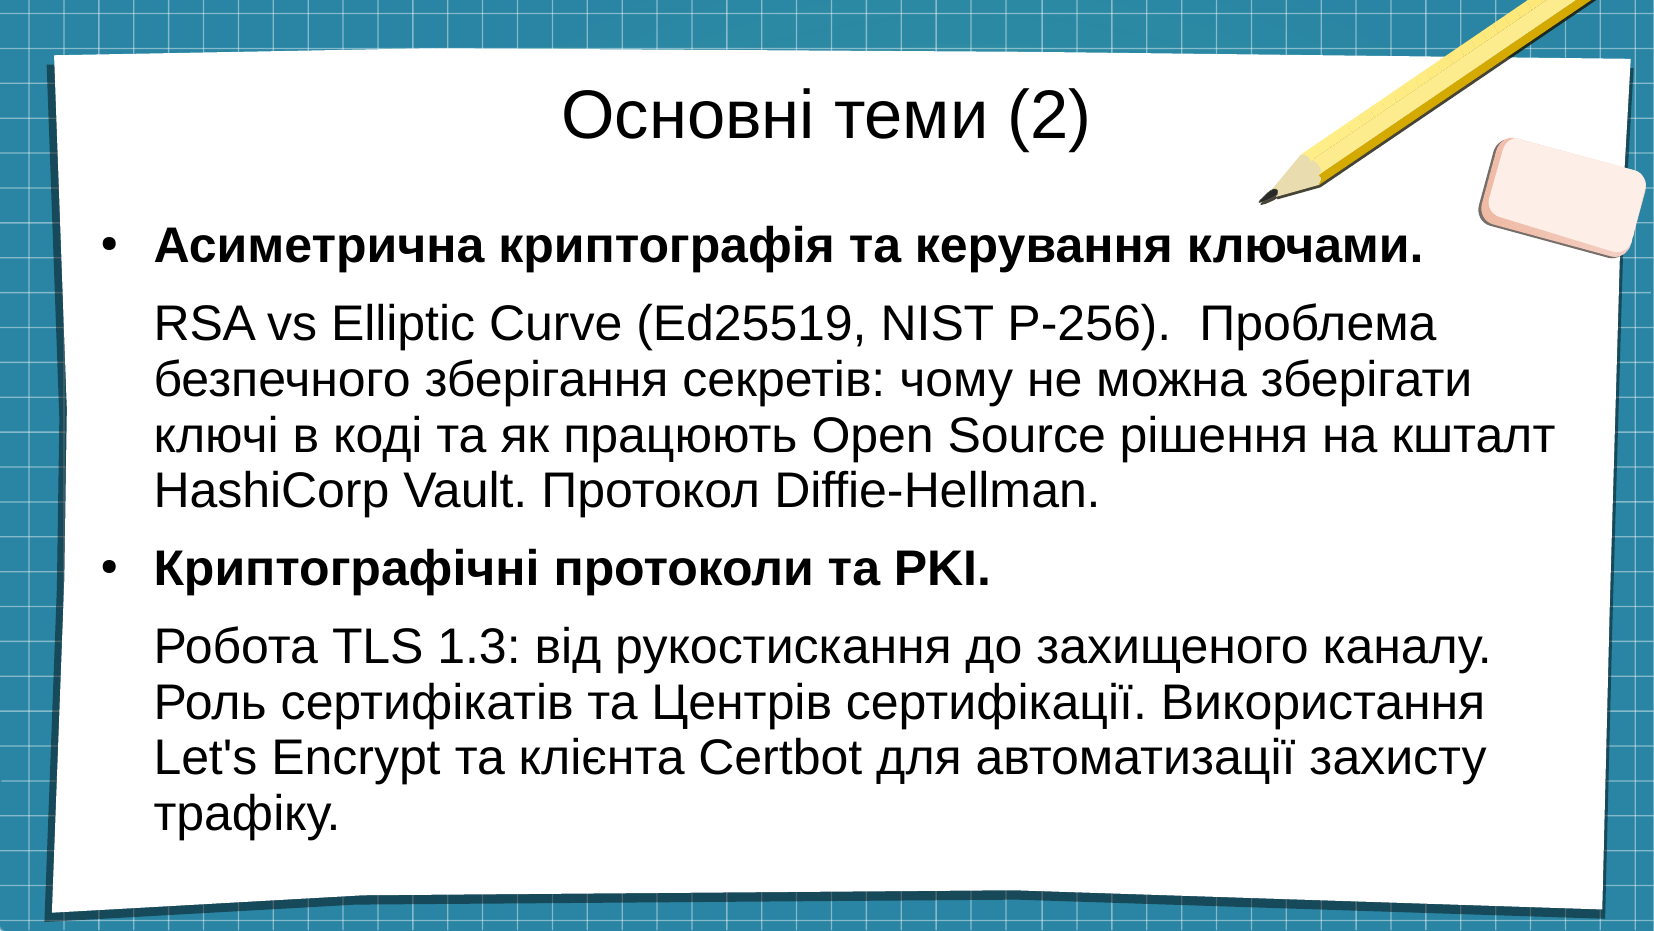

# Основні теми (2)
Асиметрична криптографія та керування ключами.
RSA vs Elliptic Curve (Ed25519, NIST P-256). Проблема безпечного зберігання секретів: чому не можна зберігати ключі в коді та як працюють Open Source рішення на кшталт HashiCorp Vault. Протокол Diffie-Hellman.
Криптографічні протоколи та PKI.
Робота TLS 1.3: від рукостискання до захищеного каналу. Роль сертифікатів та Центрів сертифікації. Використання Let's Encrypt та клієнта Certbot для автоматизації захисту трафіку.